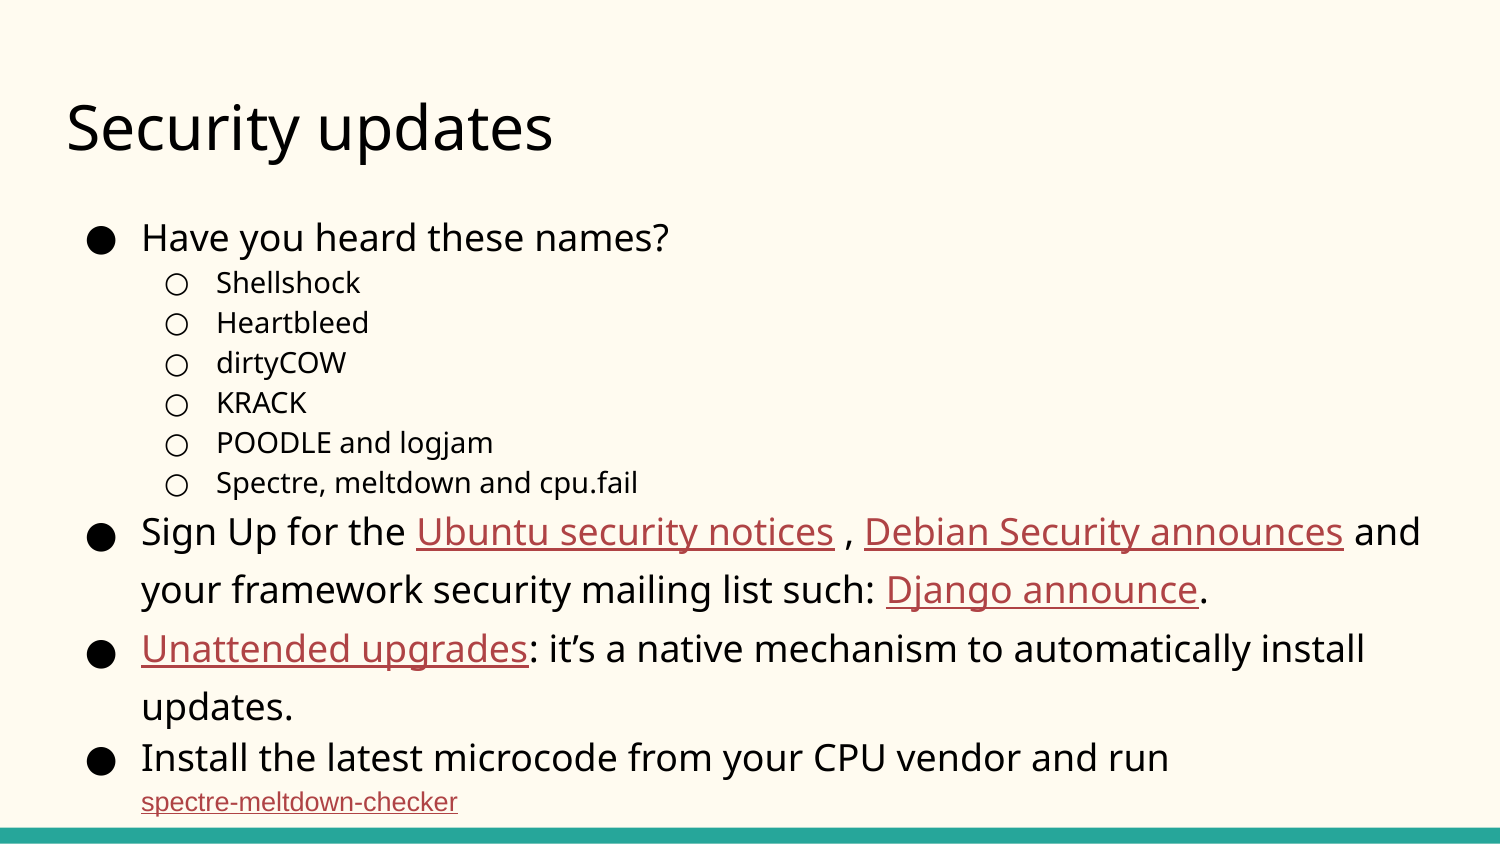

# Security updates
Have you heard these names?
Shellshock
Heartbleed
dirtyCOW
KRACK
POODLE and logjam
Spectre, meltdown and cpu.fail
Sign Up for the Ubuntu security notices , Debian Security announces and your framework security mailing list such: Django announce.
Unattended upgrades: it’s a native mechanism to automatically install updates.
Install the latest microcode from your CPU vendor and run spectre-meltdown-checker